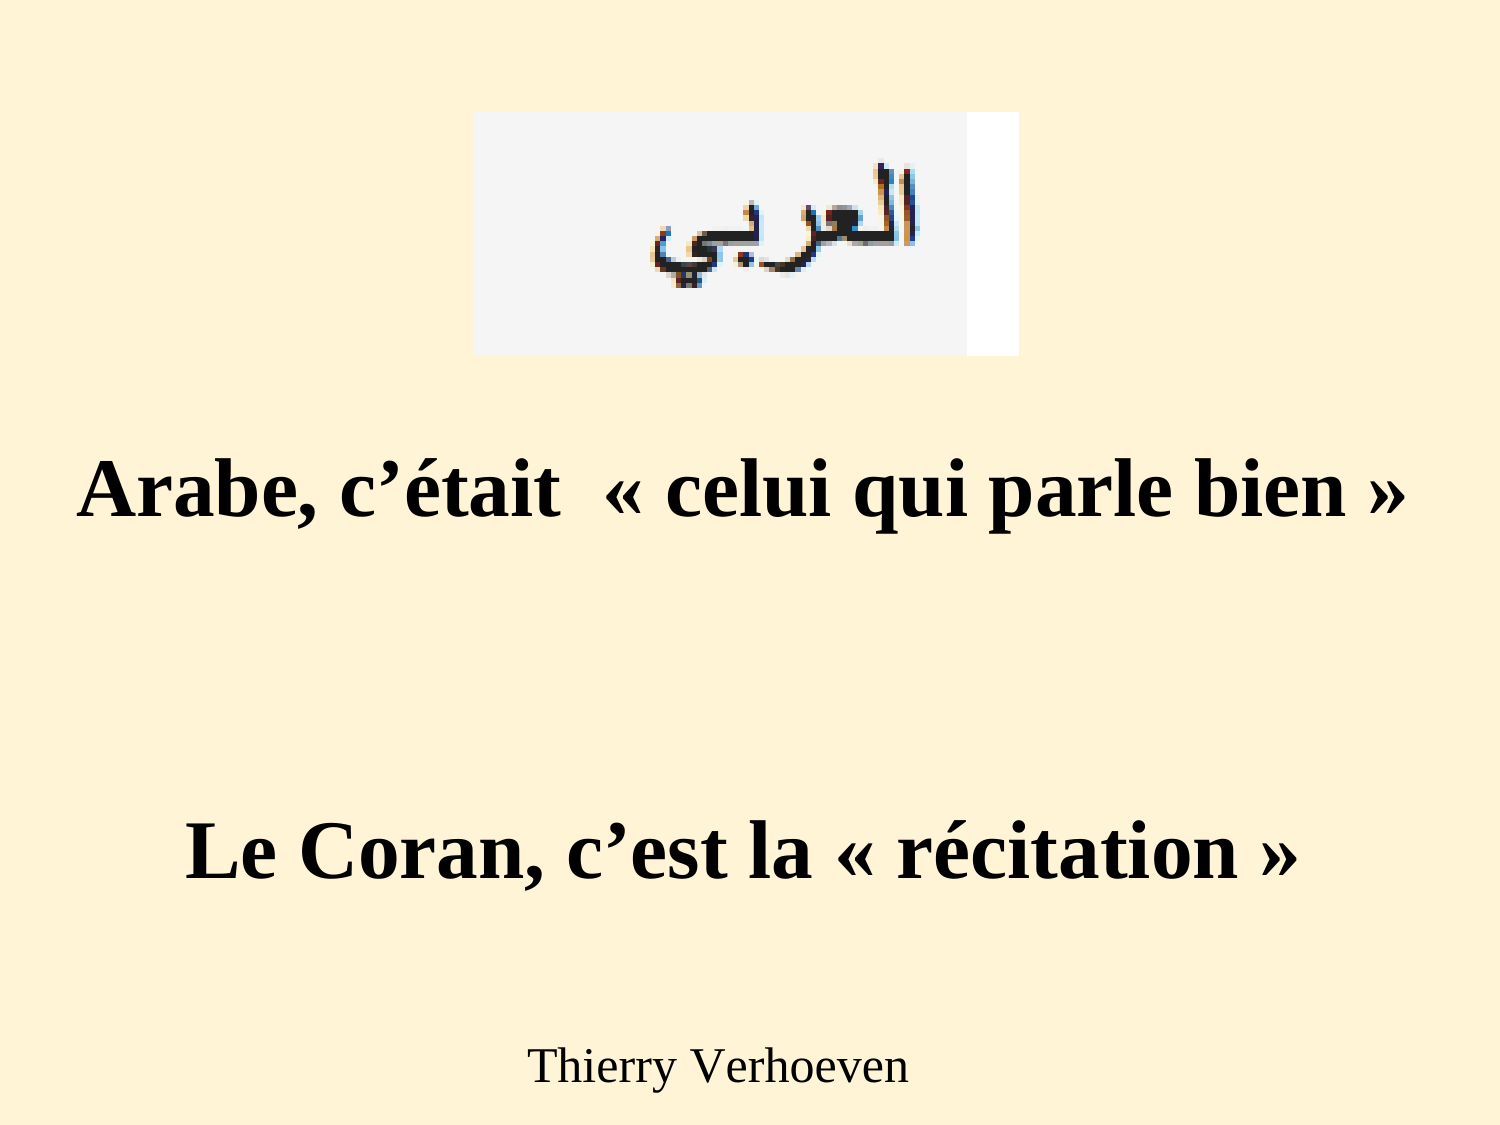

#
Arabe, c’était « celui qui parle bien »
Le Coran, c’est la « récitation »
Thierry Verhoeven